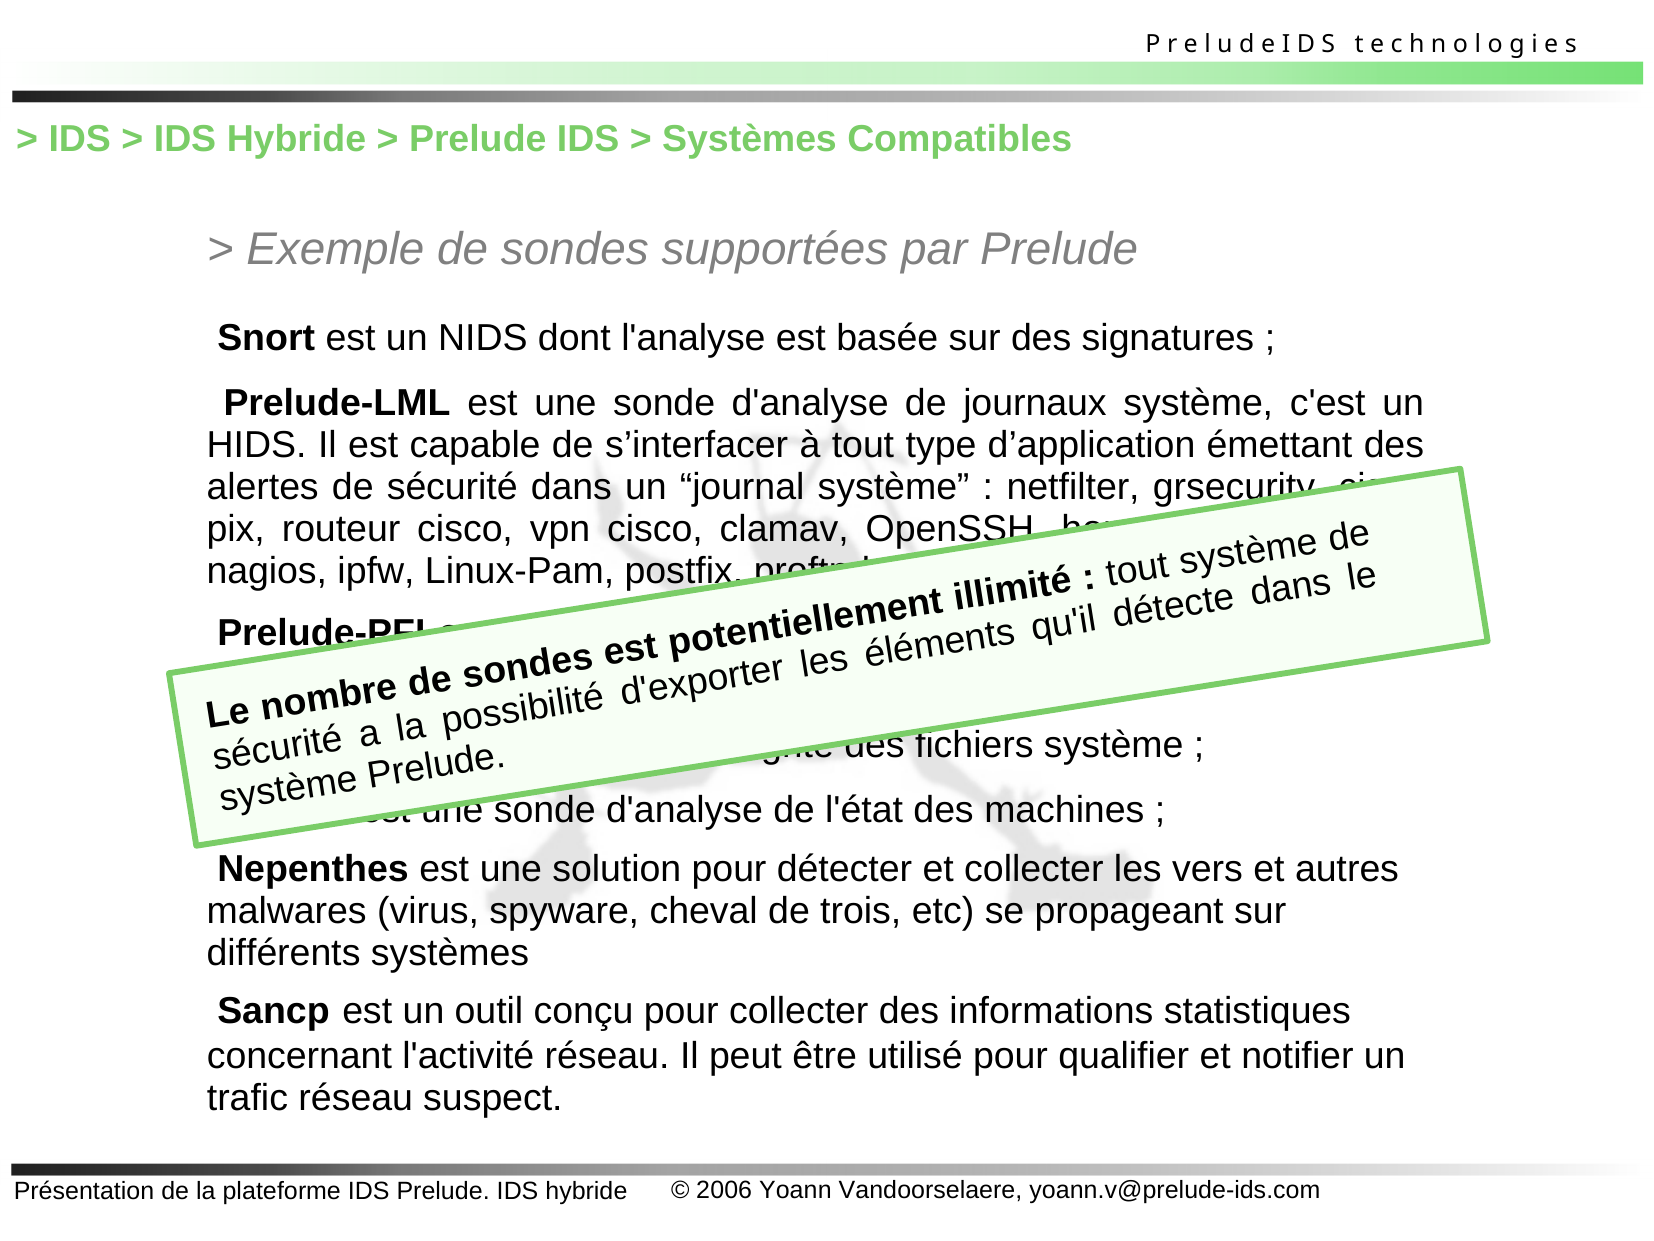

P r e l u d e I D S t e c h n o l o g i e s
> IDS > IDS Hybride > Prelude IDS > Systèmes Compatibles
> Exemple de sondes supportées par Prelude
 Snort est un NIDS dont l'analyse est basée sur des signatures ;
 Prelude-LML est une sonde d'analyse de journaux système, c'est un HIDS. Il est capable de s’interfacer à tout type d’application émettant des alertes de sécurité dans un “journal système” : netfilter, grsecurity, cisco pix, routeur cisco, vpn cisco, clamav, OpenSSH, honeyd, modsecurity, nagios, ipfw, Linux-Pam, postfix, proftpd, sendmail, squid, etc ;
Le nombre de sondes est potentiellement illimité : tout système de sécurité a la possibilité d'exporter les éléments qu'il détecte dans le système Prelude.
 Prelude-PFLogger est un système de remonté d'alertes pour les paquets stoppés par le firewall OpenBSD ;
 Samhain est un contrôleur d'intégrité des fichiers système ;
 Nessus est une sonde d'analyse de l'état des machines ;
 Nepenthes est une solution pour détecter et collecter les vers et autres malwares (virus, spyware, cheval de trois, etc) se propageant sur différents systèmes
 Sancp est un outil conçu pour collecter des informations statistiques concernant l'activité réseau. Il peut être utilisé pour qualifier et notifier un trafic réseau suspect.
© 2006 Yoann Vandoorselaere, yoann.v@prelude-ids.com
Présentation de la plateforme IDS Prelude. IDS hybride